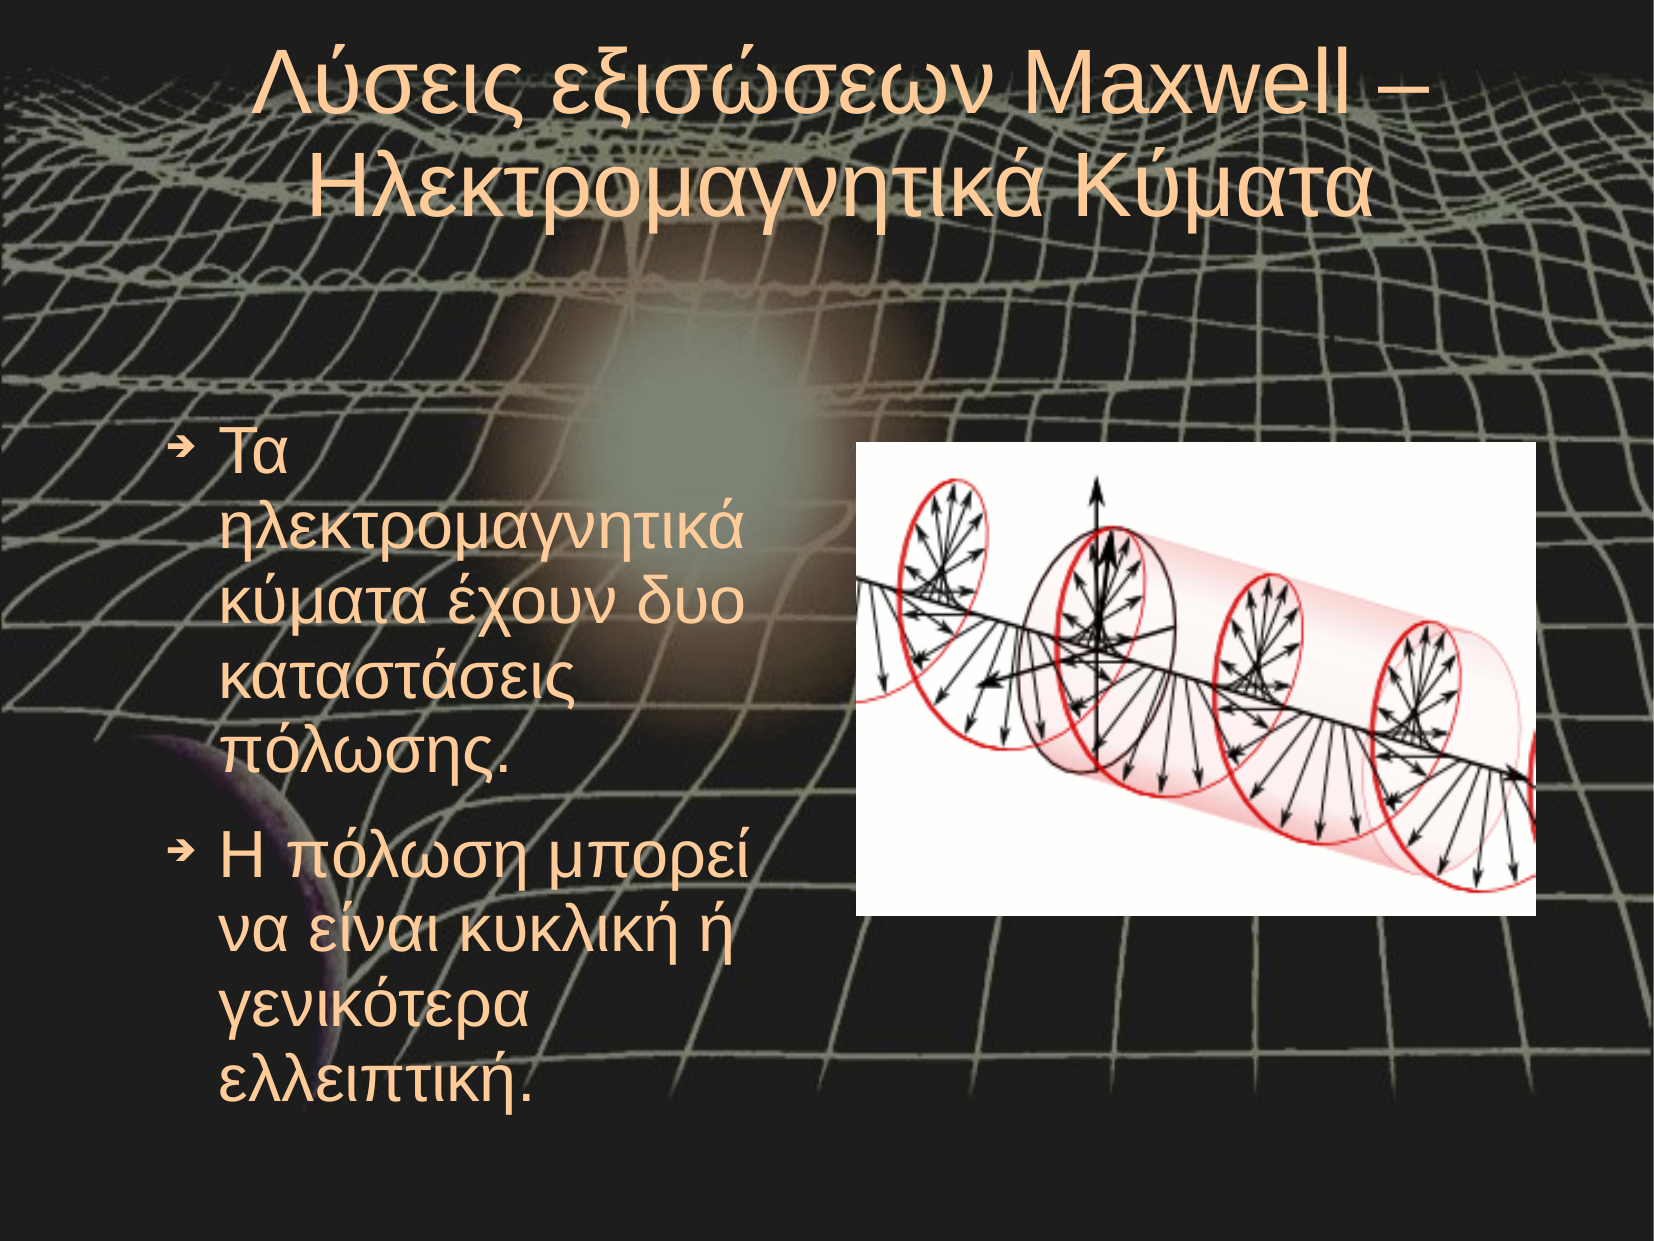

# Λύσεις εξισώσεων Maxwell – Ηλεκτρομαγνητικά Κύματα
Τα ηλεκτρομαγνητικά κύματα έχουν δυο καταστάσεις πόλωσης.
Η πόλωση μπορεί να είναι κυκλική ή γενικότερα ελλειπτική.